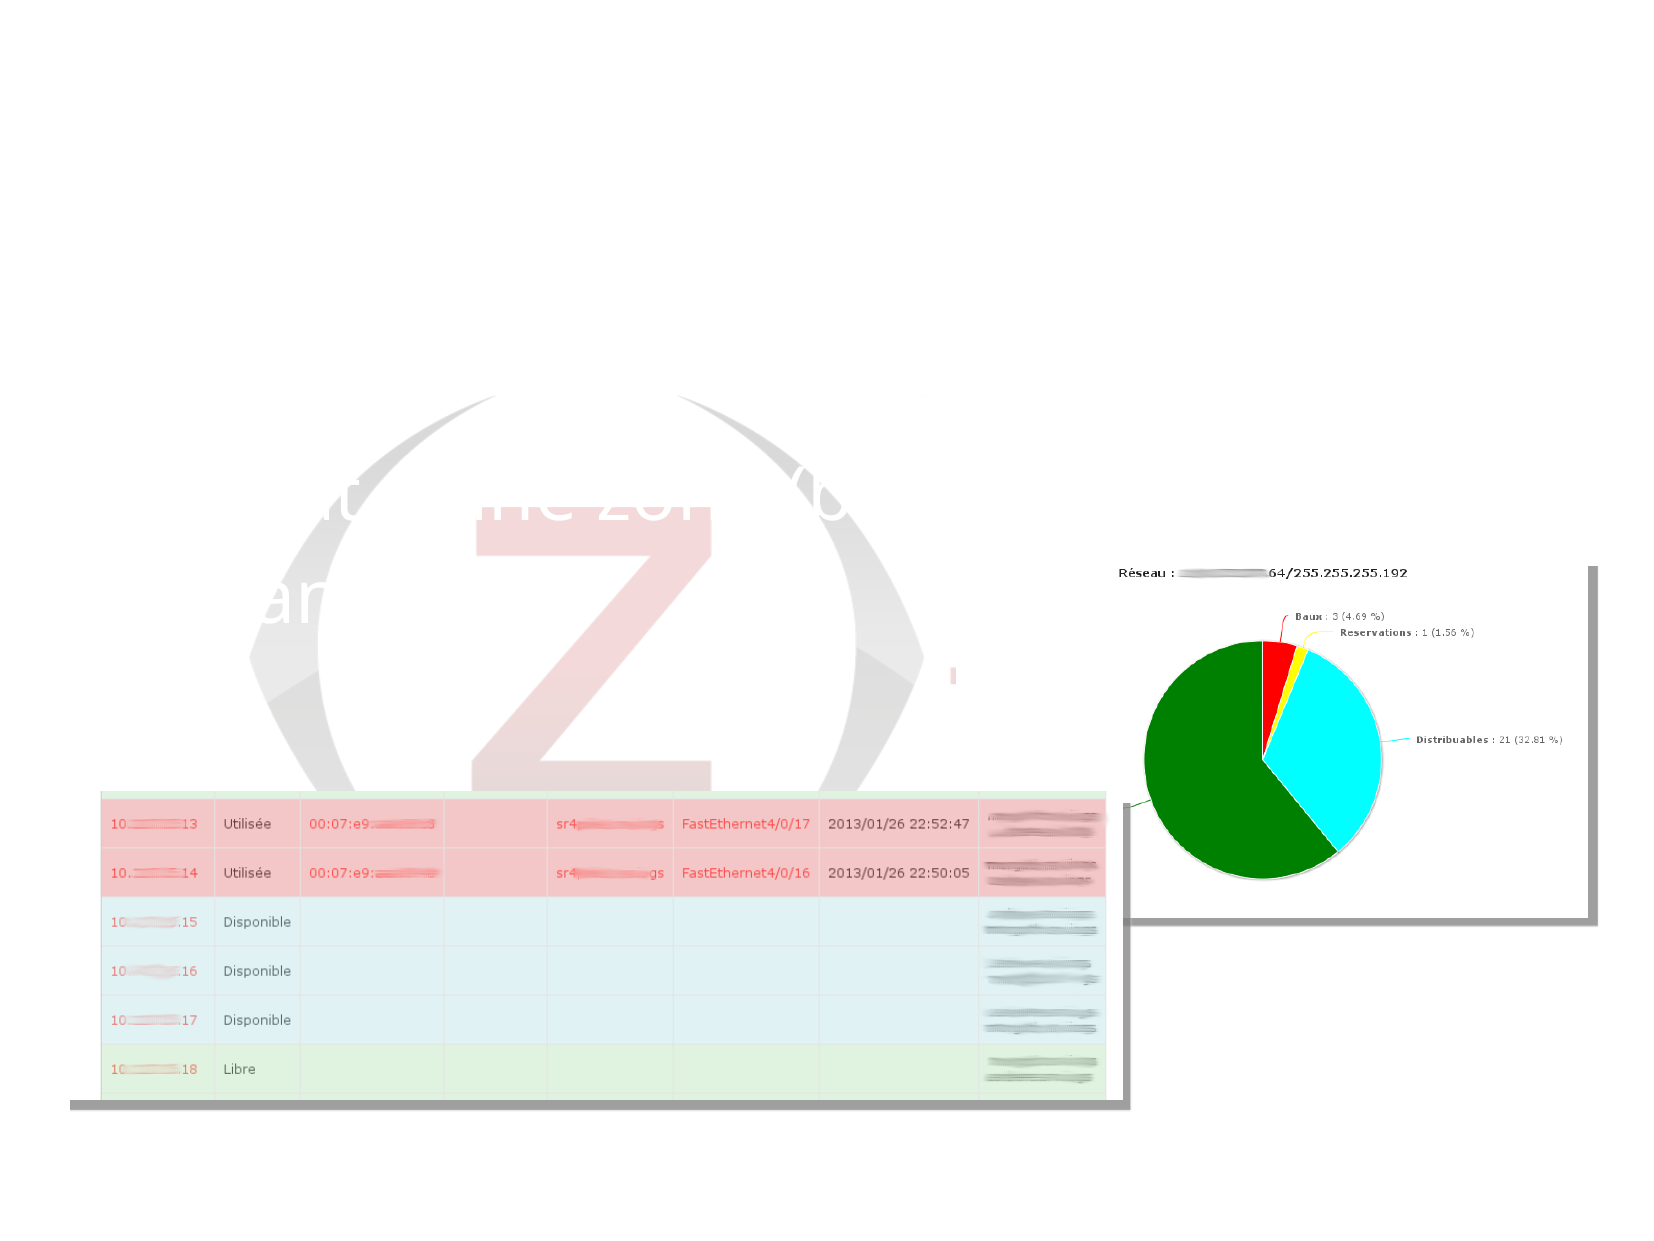

# Monitoring et gestion réseau
Monitoring DHCP
État d'une zone (baux, réservations, ranges)